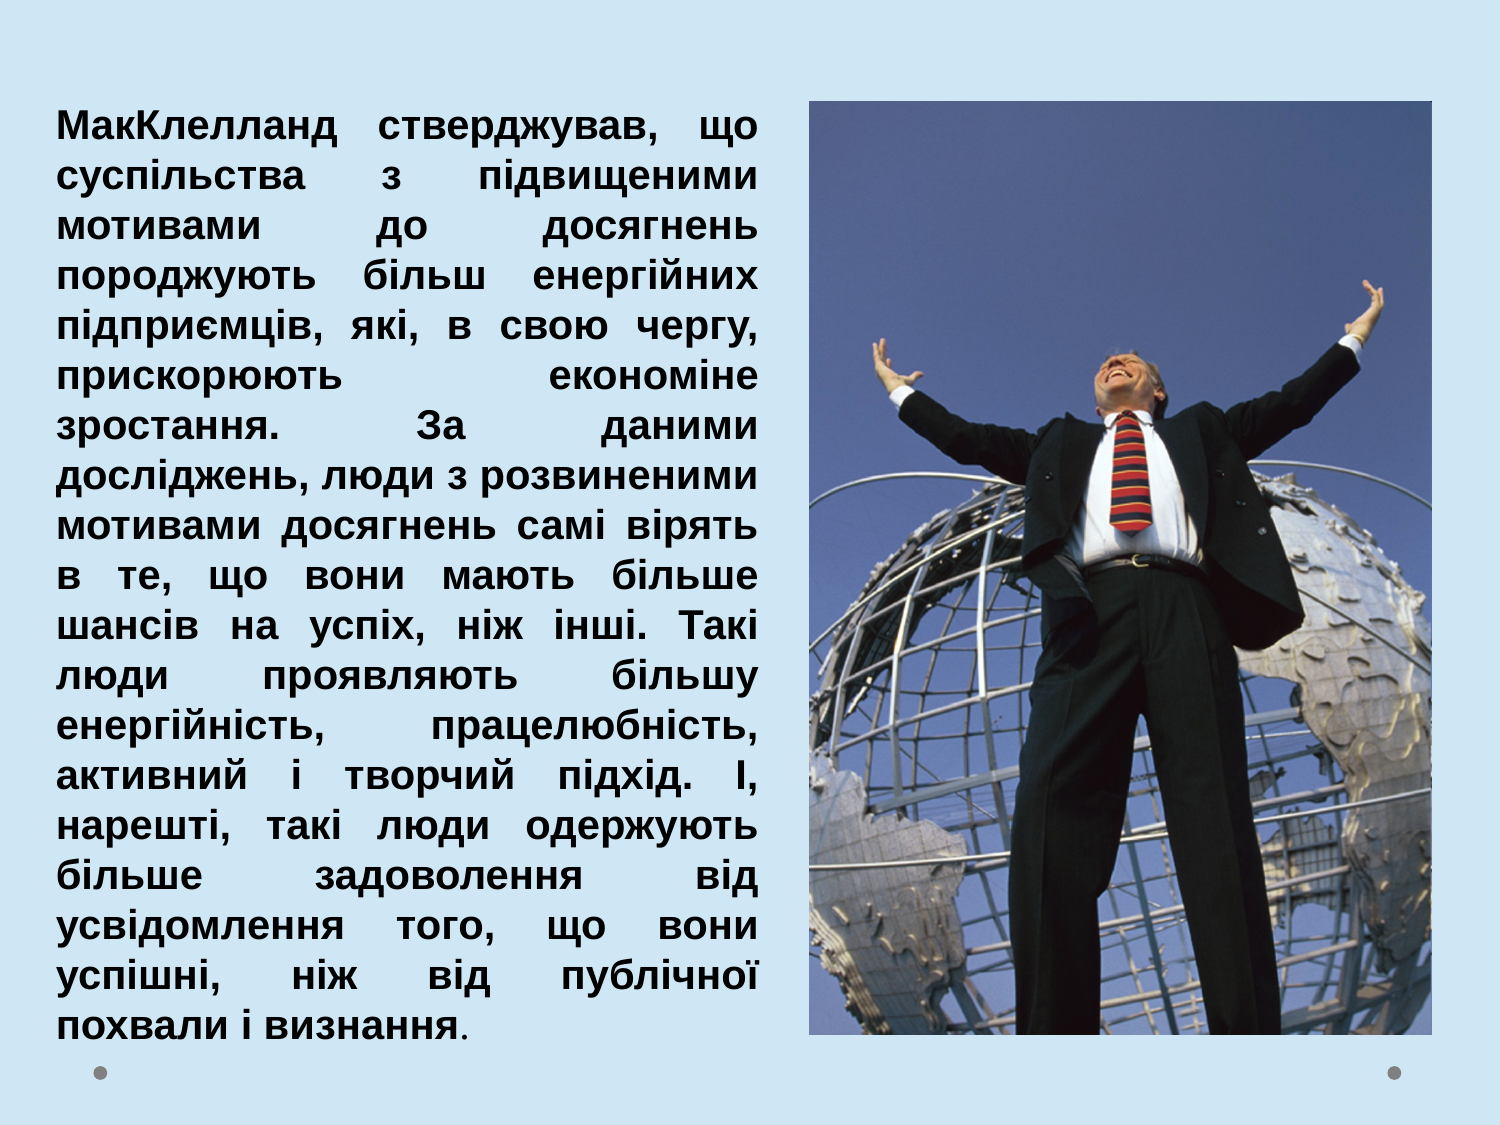

МакКлелланд стверджував, що суспільства з підвищеними мотивами до досягнень породжують більш енергійних підприємців, які, в свою чергу, прискорюють економіне зростання. За даними досліджень, люди з розвиненими мотивами досягнень самі вірять в те, що вони мають більше шансів на успіх, ніж інші. Такі люди проявляють більшу енергійність, працелюбність, активний і творчий підхід. І, нарешті, такі люди одержують більше задоволення від усвідомлення того, що вони успішні, ніж від публічної похвали і визнання.